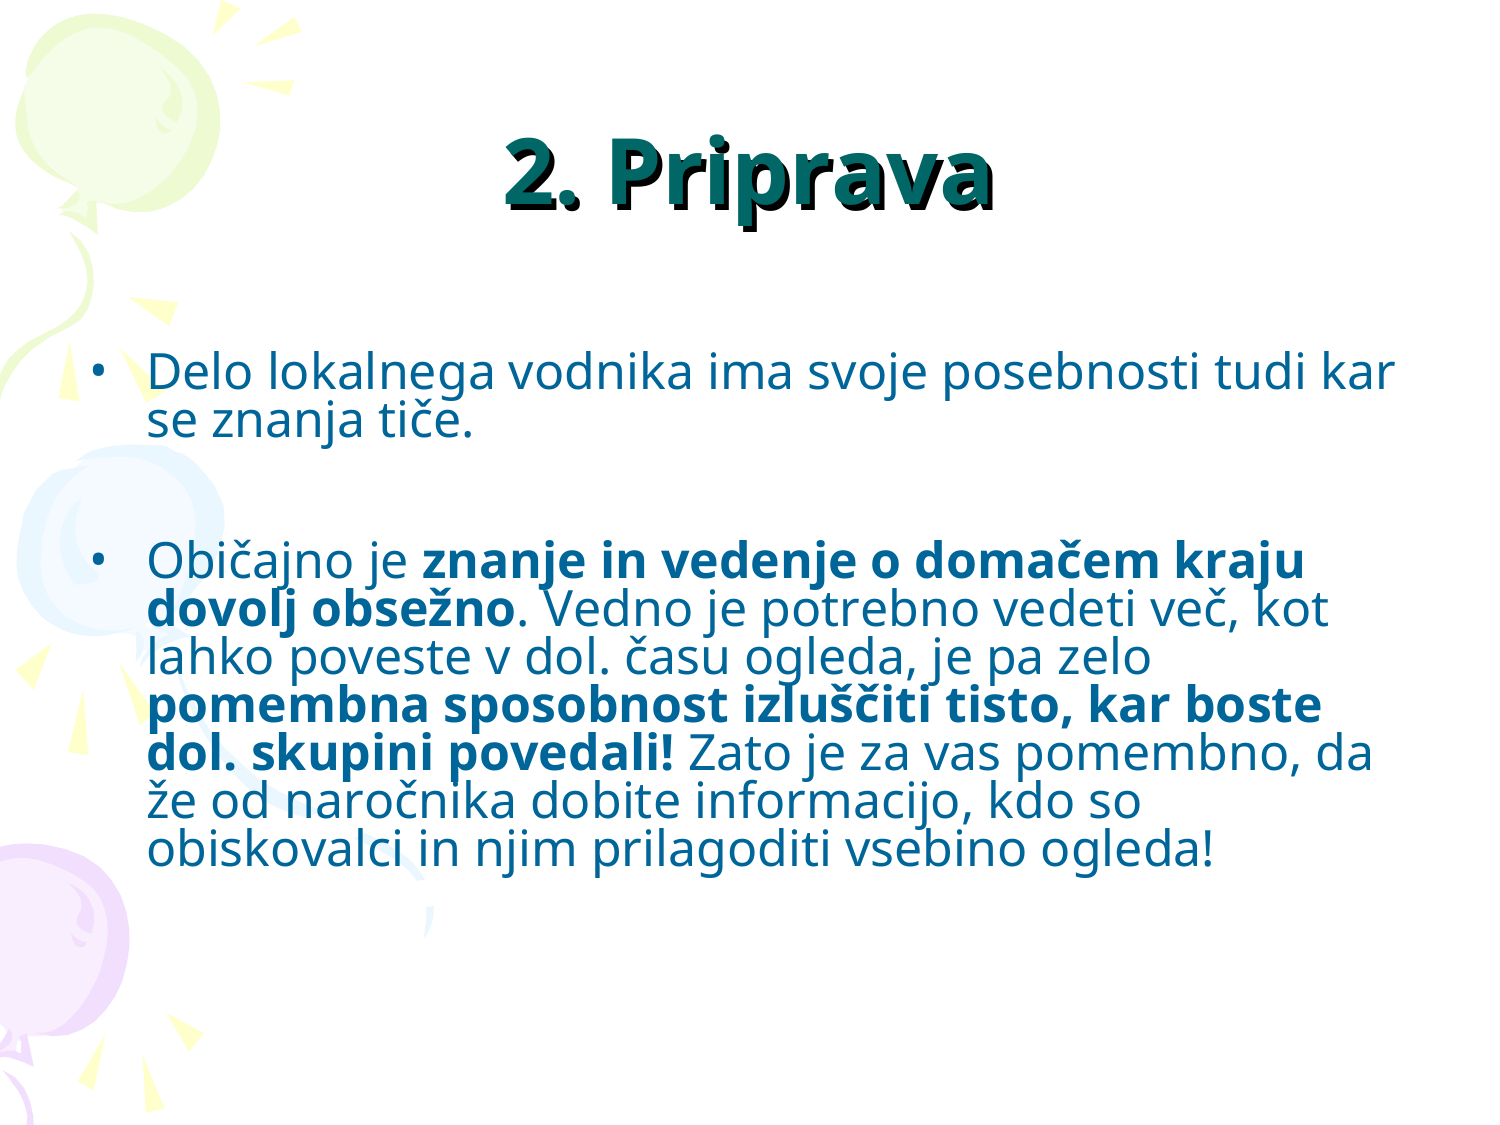

# 2. Priprava
Delo lokalnega vodnika ima svoje posebnosti tudi kar se znanja tiče.
Običajno je znanje in vedenje o domačem kraju dovolj obsežno. Vedno je potrebno vedeti več, kot lahko poveste v dol. času ogleda, je pa zelo pomembna sposobnost izluščiti tisto, kar boste dol. skupini povedali! Zato je za vas pomembno, da že od naročnika dobite informacijo, kdo so obiskovalci in njim prilagoditi vsebino ogleda!